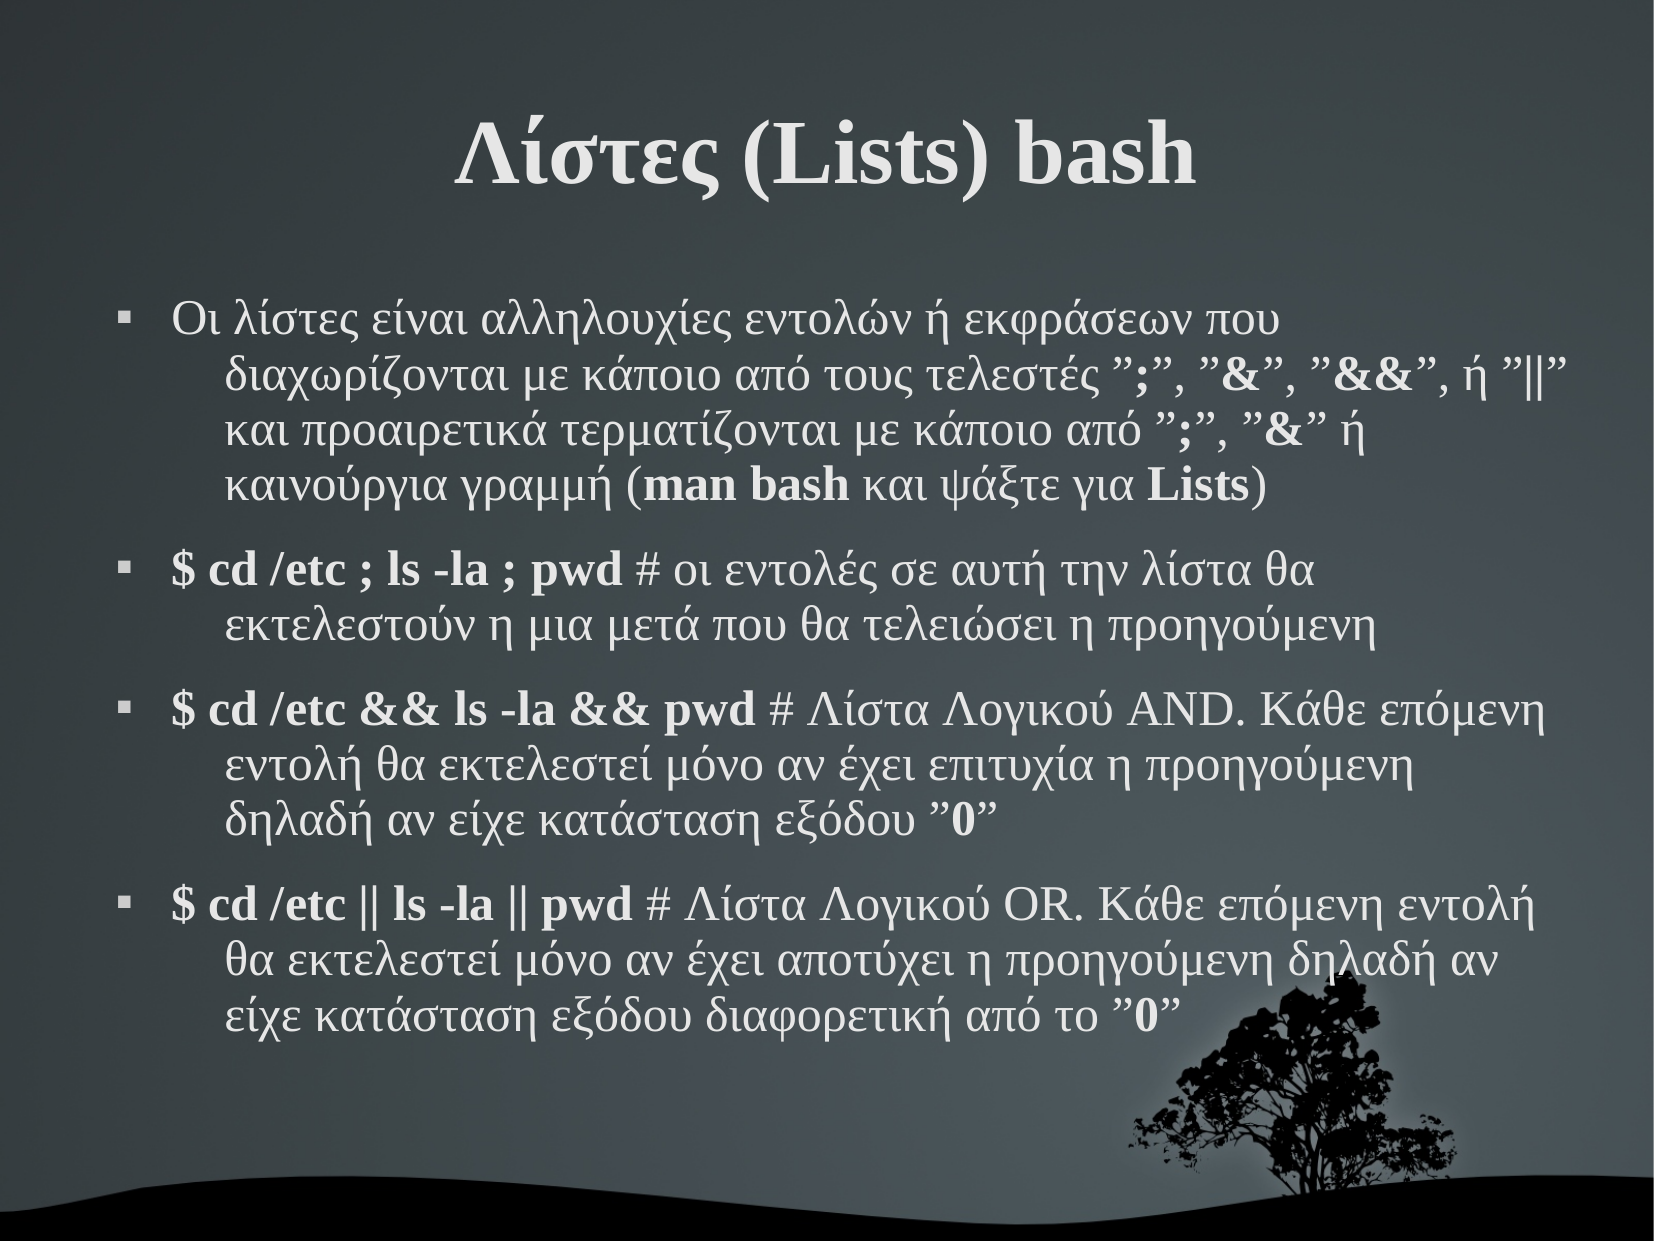

# Λίστες (Lists) bash
Οι λίστες είναι αλληλουχίες εντολών ή εκφράσεων που διαχωρίζονται με κάποιο από τους τελεστές ”;”, ”&”, ”&&”, ή ”||” και προαιρετικά τερματίζονται με κάποιο από ”;”, ”&” ή καινούργια γραμμή (man bash και ψάξτε για Lists)
$ cd /etc ; ls -la ; pwd # οι εντολές σε αυτή την λίστα θα εκτελεστούν η μια μετά που θα τελειώσει η προηγούμενη
$ cd /etc && ls -la && pwd # Λίστα Λογικού AND. Κάθε επόμενη εντολή θα εκτελεστεί μόνο αν έχει επιτυχία η προηγούμενη δηλαδή αν είχε κατάσταση εξόδου ”0”
$ cd /etc || ls -la || pwd # Λίστα Λογικού OR. Κάθε επόμενη εντολή θα εκτελεστεί μόνο αν έχει αποτύχει η προηγούμενη δηλαδή αν είχε κατάσταση εξόδου διαφορετική από το ”0”